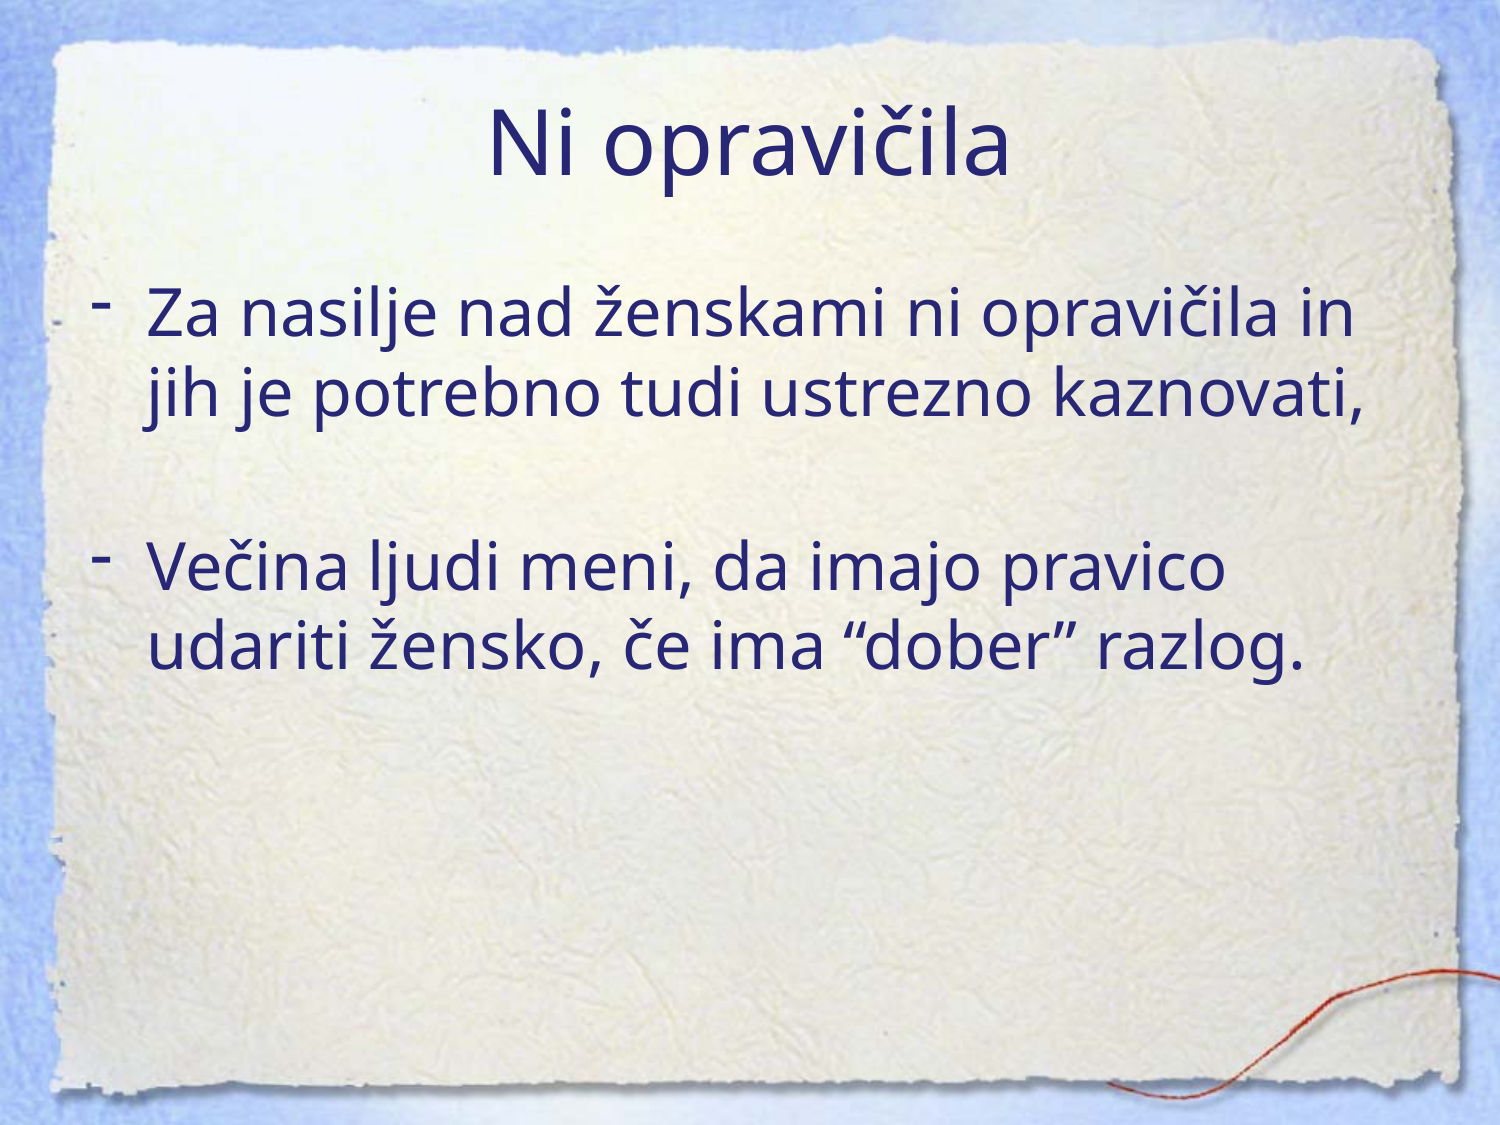

# Ni opravičila
Za nasilje nad ženskami ni opravičila in jih je potrebno tudi ustrezno kaznovati,
Večina ljudi meni, da imajo pravico udariti žensko, če ima “dober” razlog.